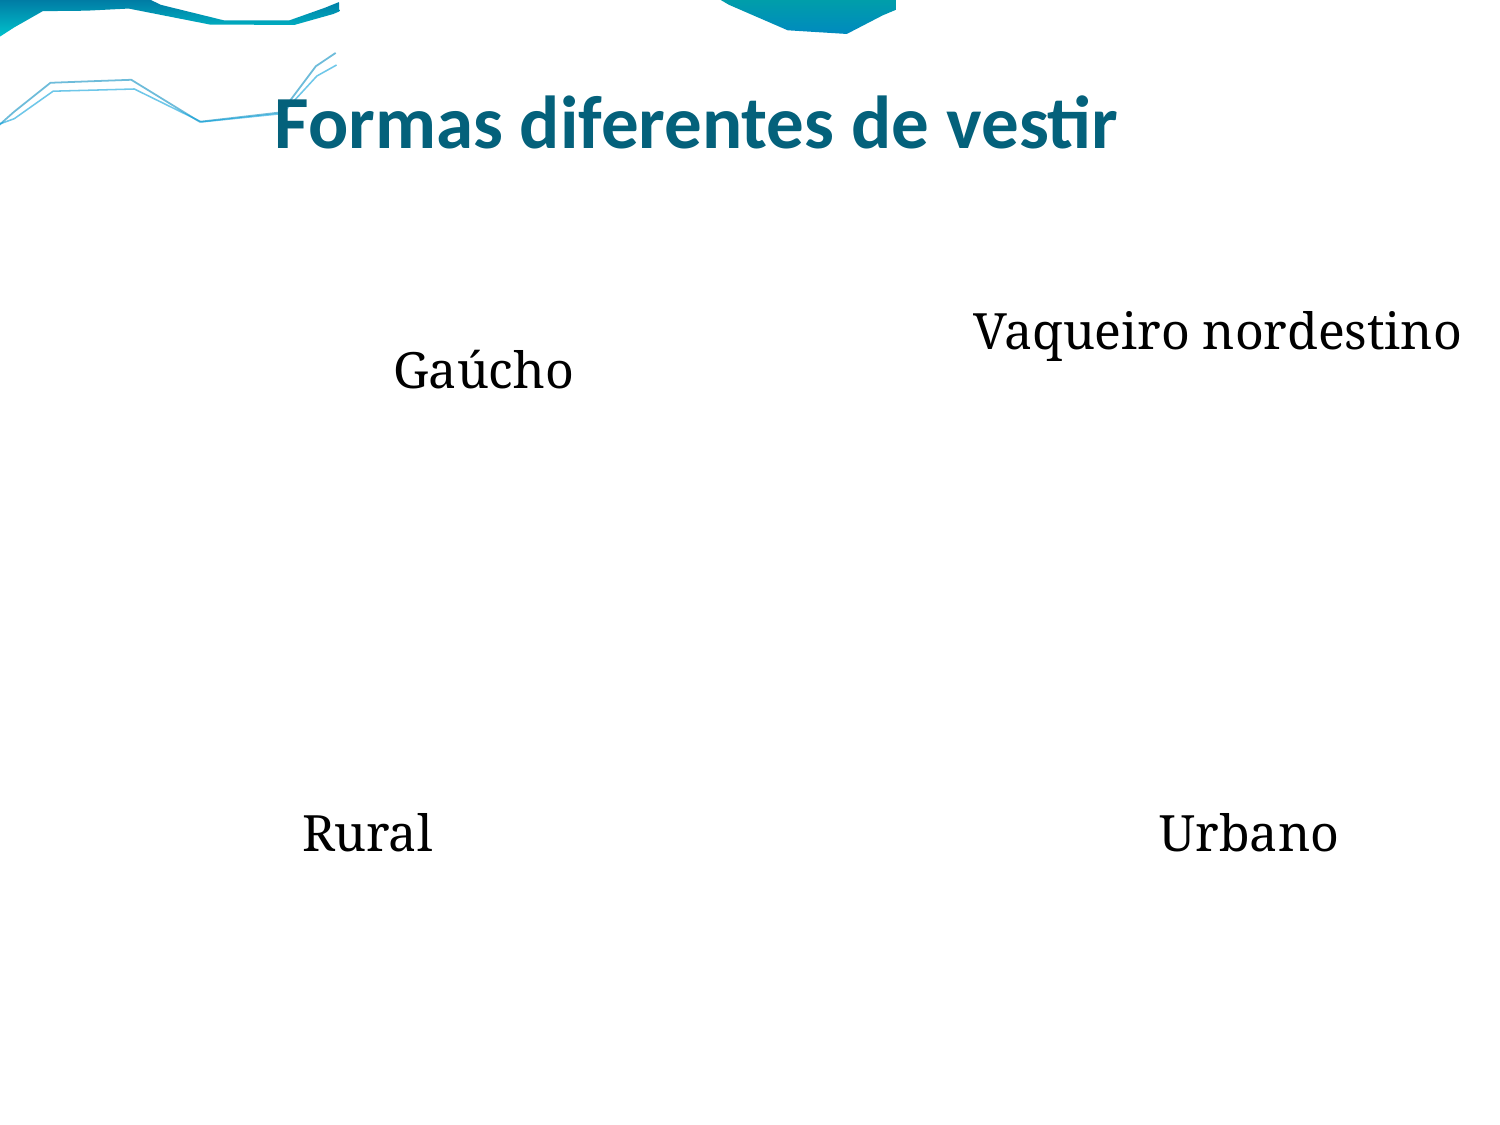

# Formas diferentes de vestir
 Vaqueiro nordestino
 Gaúcho
 Rural Urbano